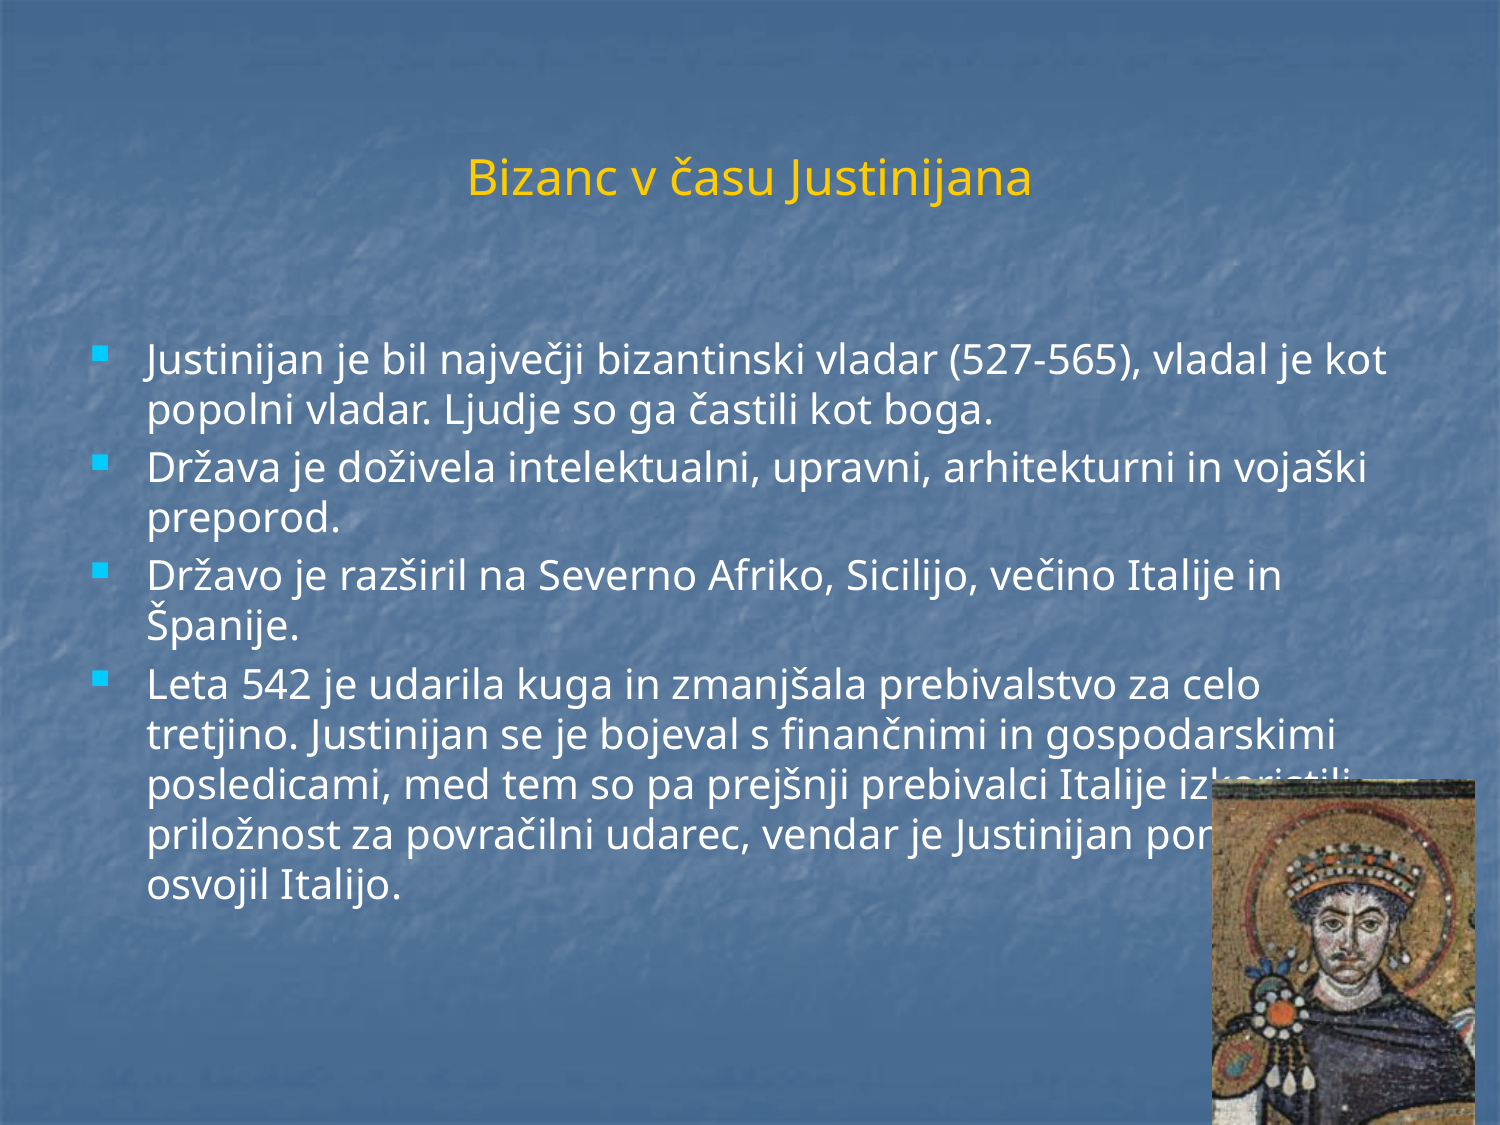

# Bizanc v času Justinijana
Justinijan je bil največji bizantinski vladar (527-565), vladal je kot popolni vladar. Ljudje so ga častili kot boga.
Država je doživela intelektualni, upravni, arhitekturni in vojaški preporod.
Državo je razširil na Severno Afriko, Sicilijo, večino Italije in Španije.
Leta 542 je udarila kuga in zmanjšala prebivalstvo za celo tretjino. Justinijan se je bojeval s finančnimi in gospodarskimi posledicami, med tem so pa prejšnji prebivalci Italije izkoristili priložnost za povračilni udarec, vendar je Justinijan ponovno osvojil Italijo.